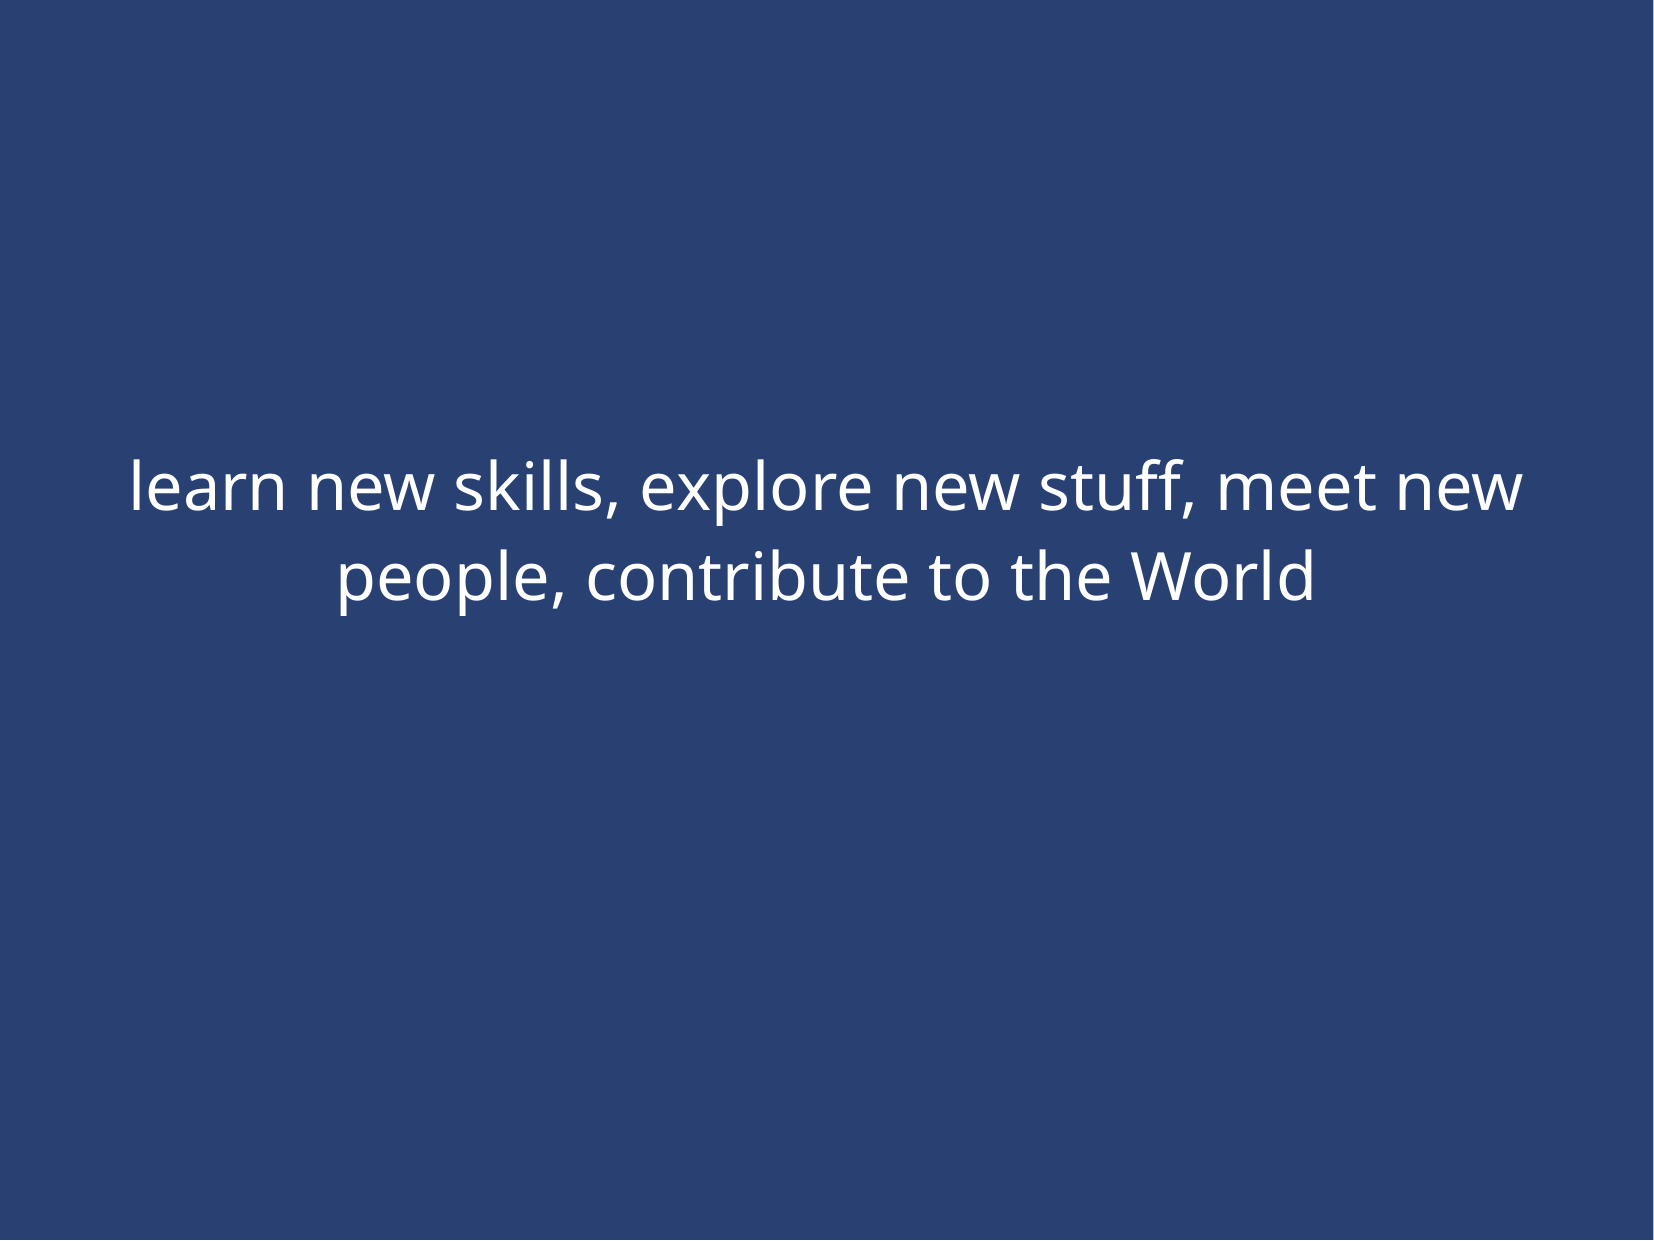

# learn new skills, explore new stuff, meet new people, contribute to the World